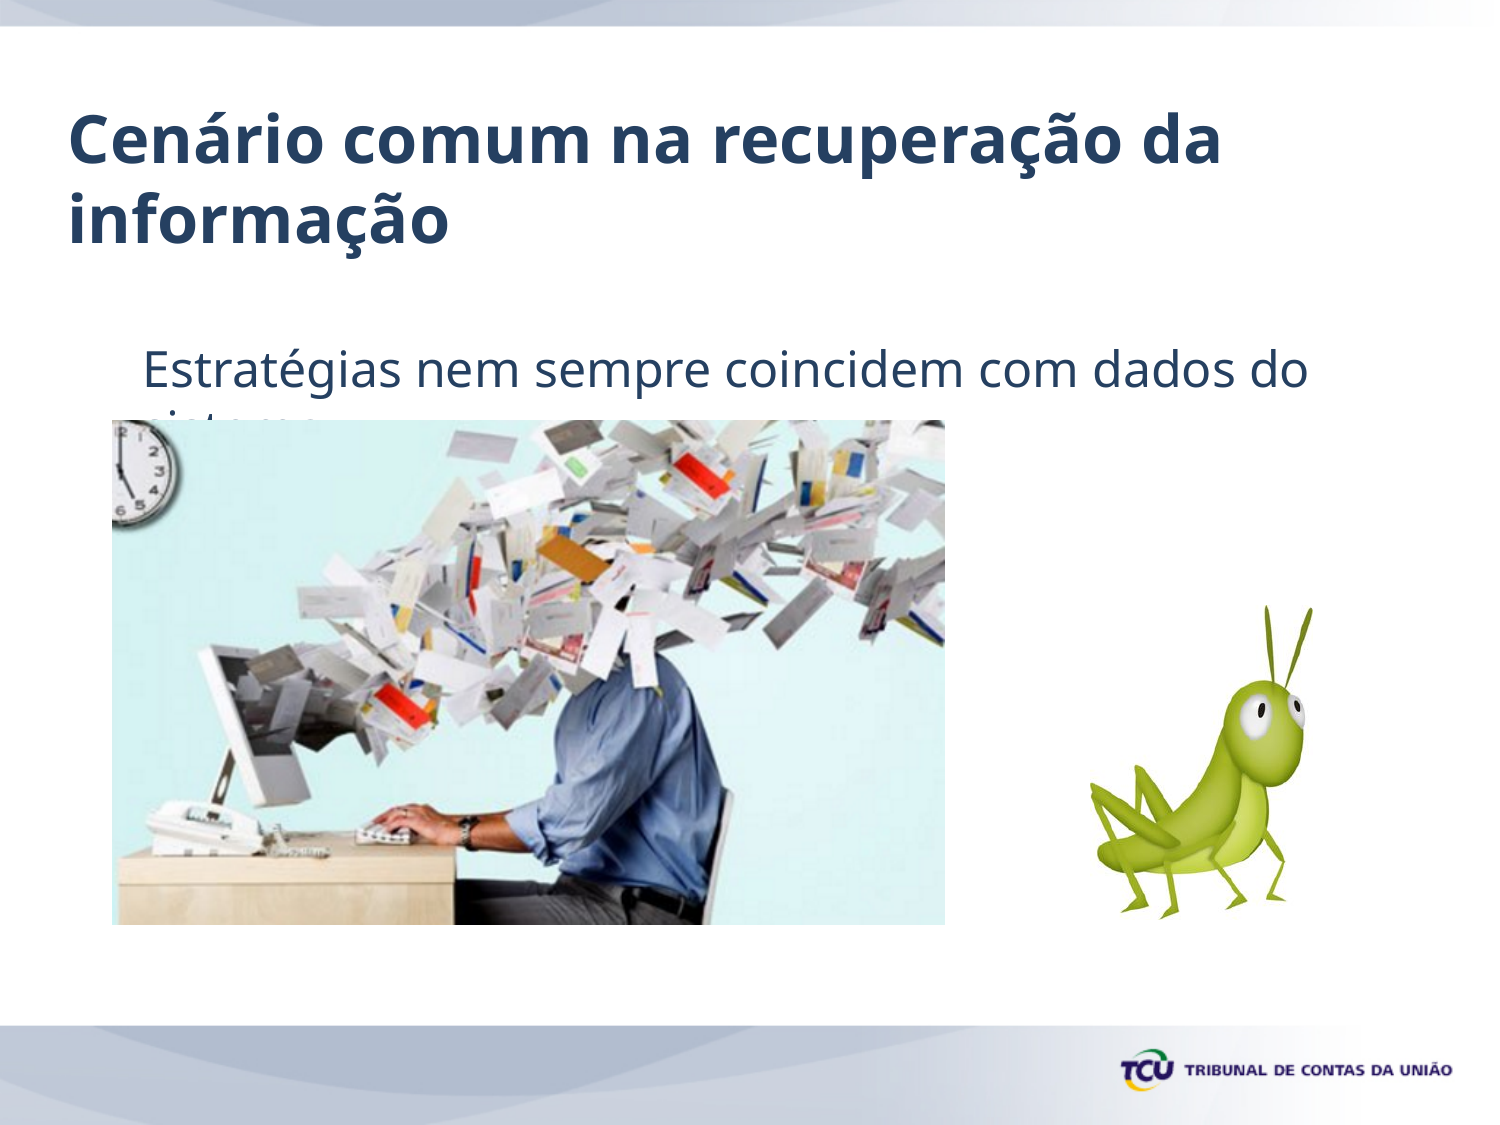

Cenário comum na recuperação da informação
Estratégias nem sempre coincidem com dados do sistema